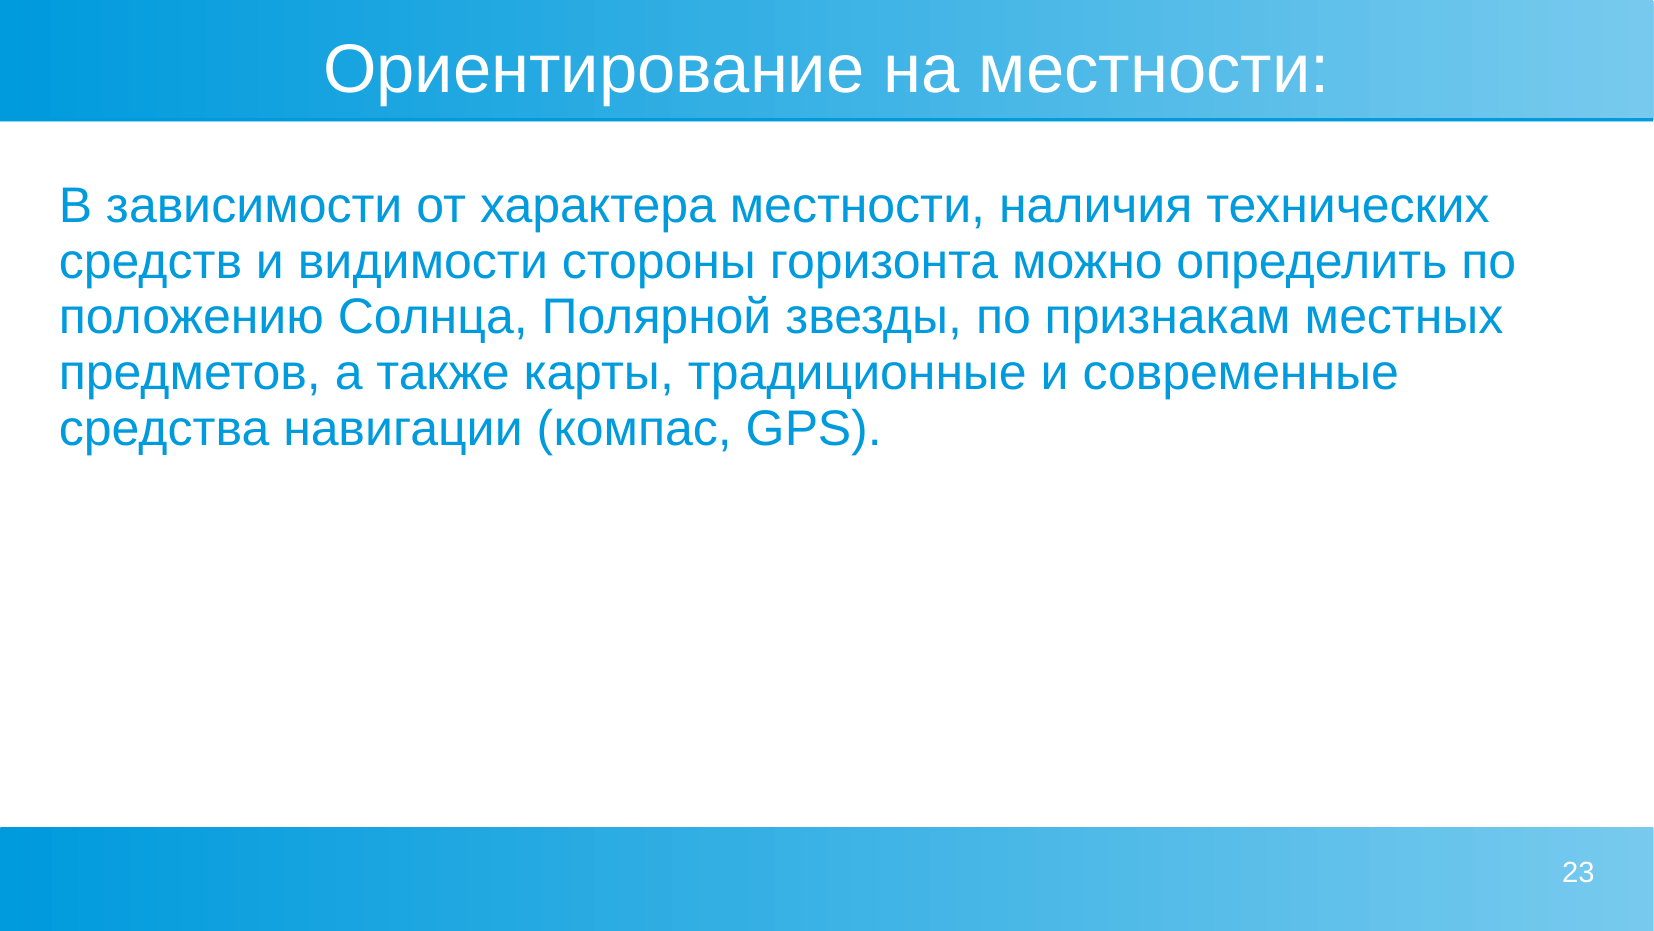

# Ориентирование на местности:
В зависимости от характера местности, наличия технических средств и видимости стороны горизонта можно определить по положению Солнца, Полярной звезды, по признакам местных предметов, а также карты, традиционные и современные средства навигации (компас, GPS).
23